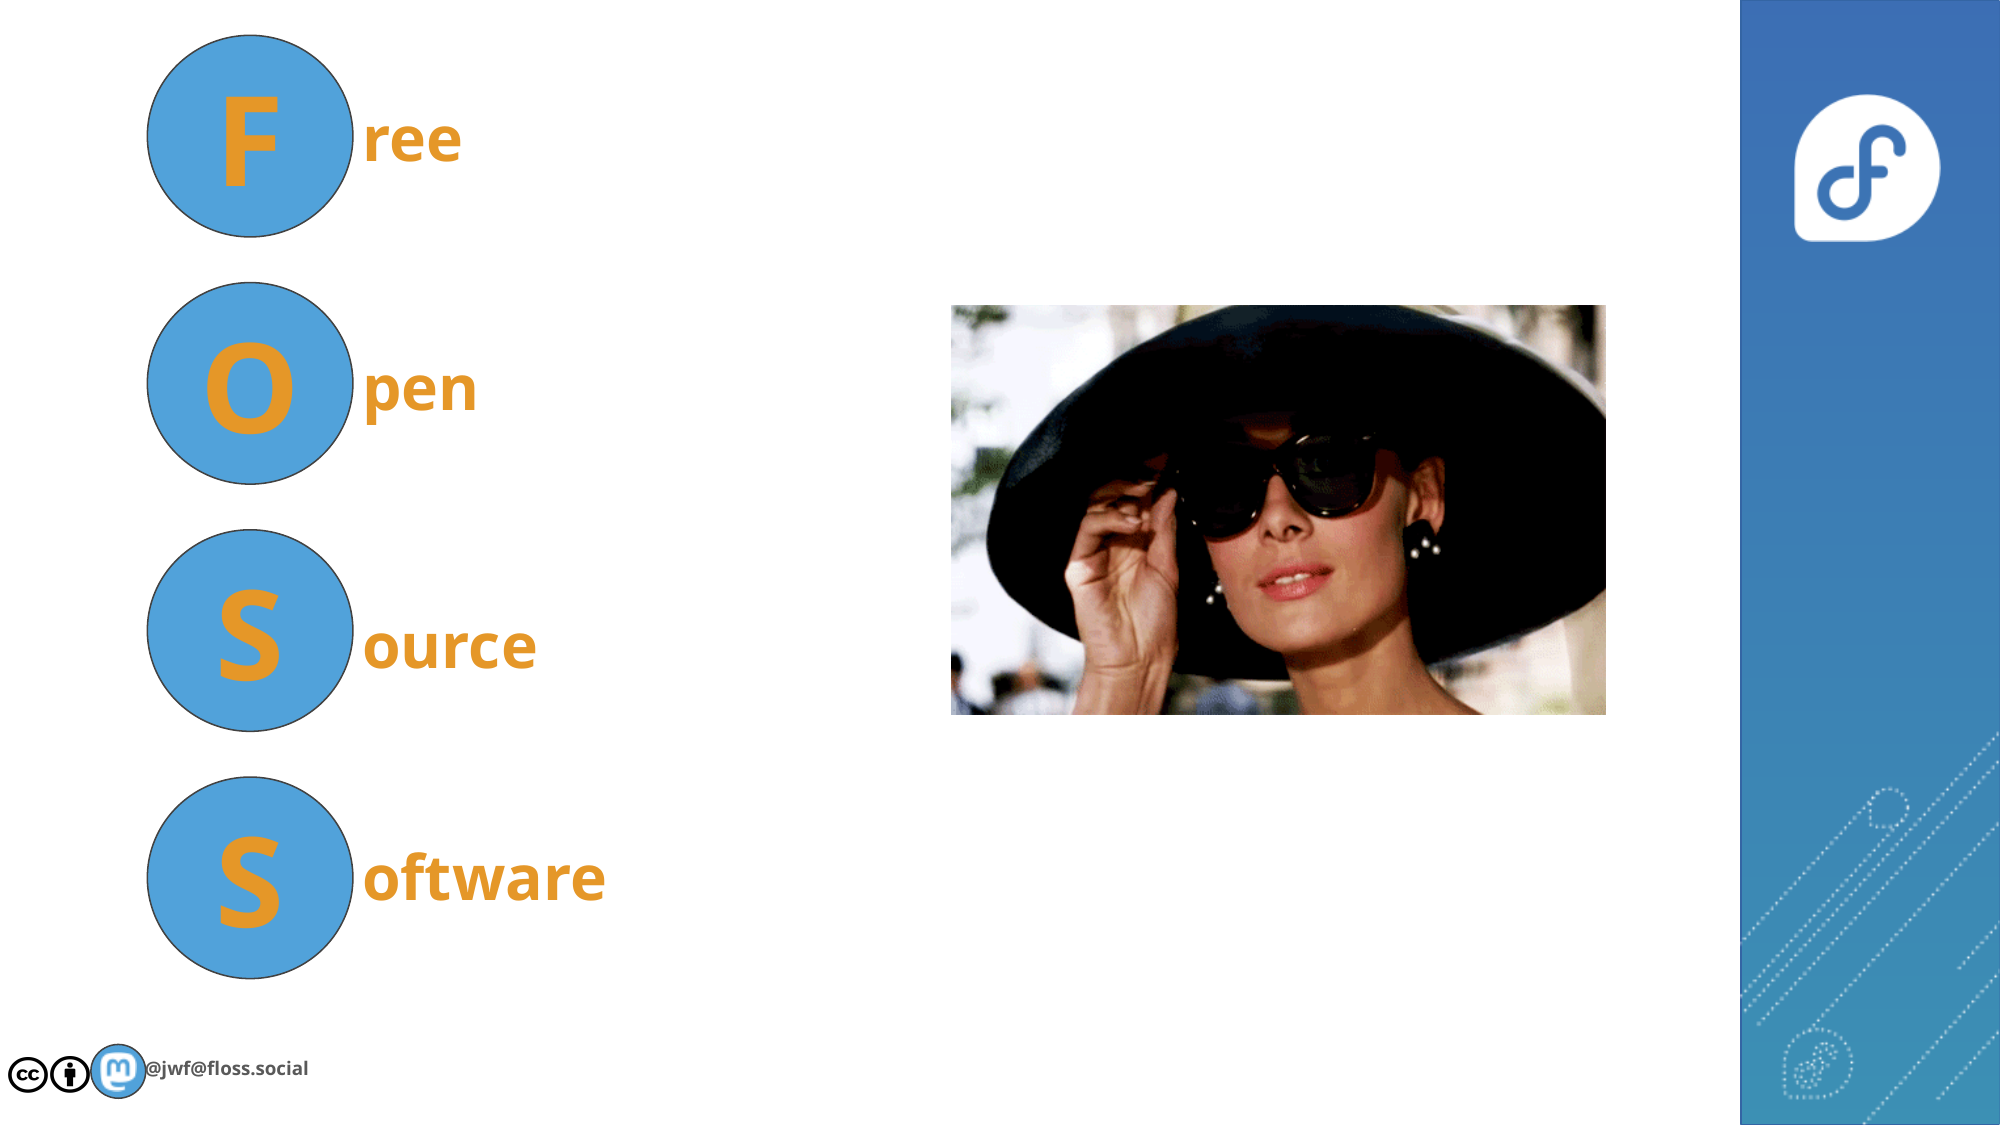

F
ree
O
pen
S
ource
S
oftware
# @jwf@floss.social